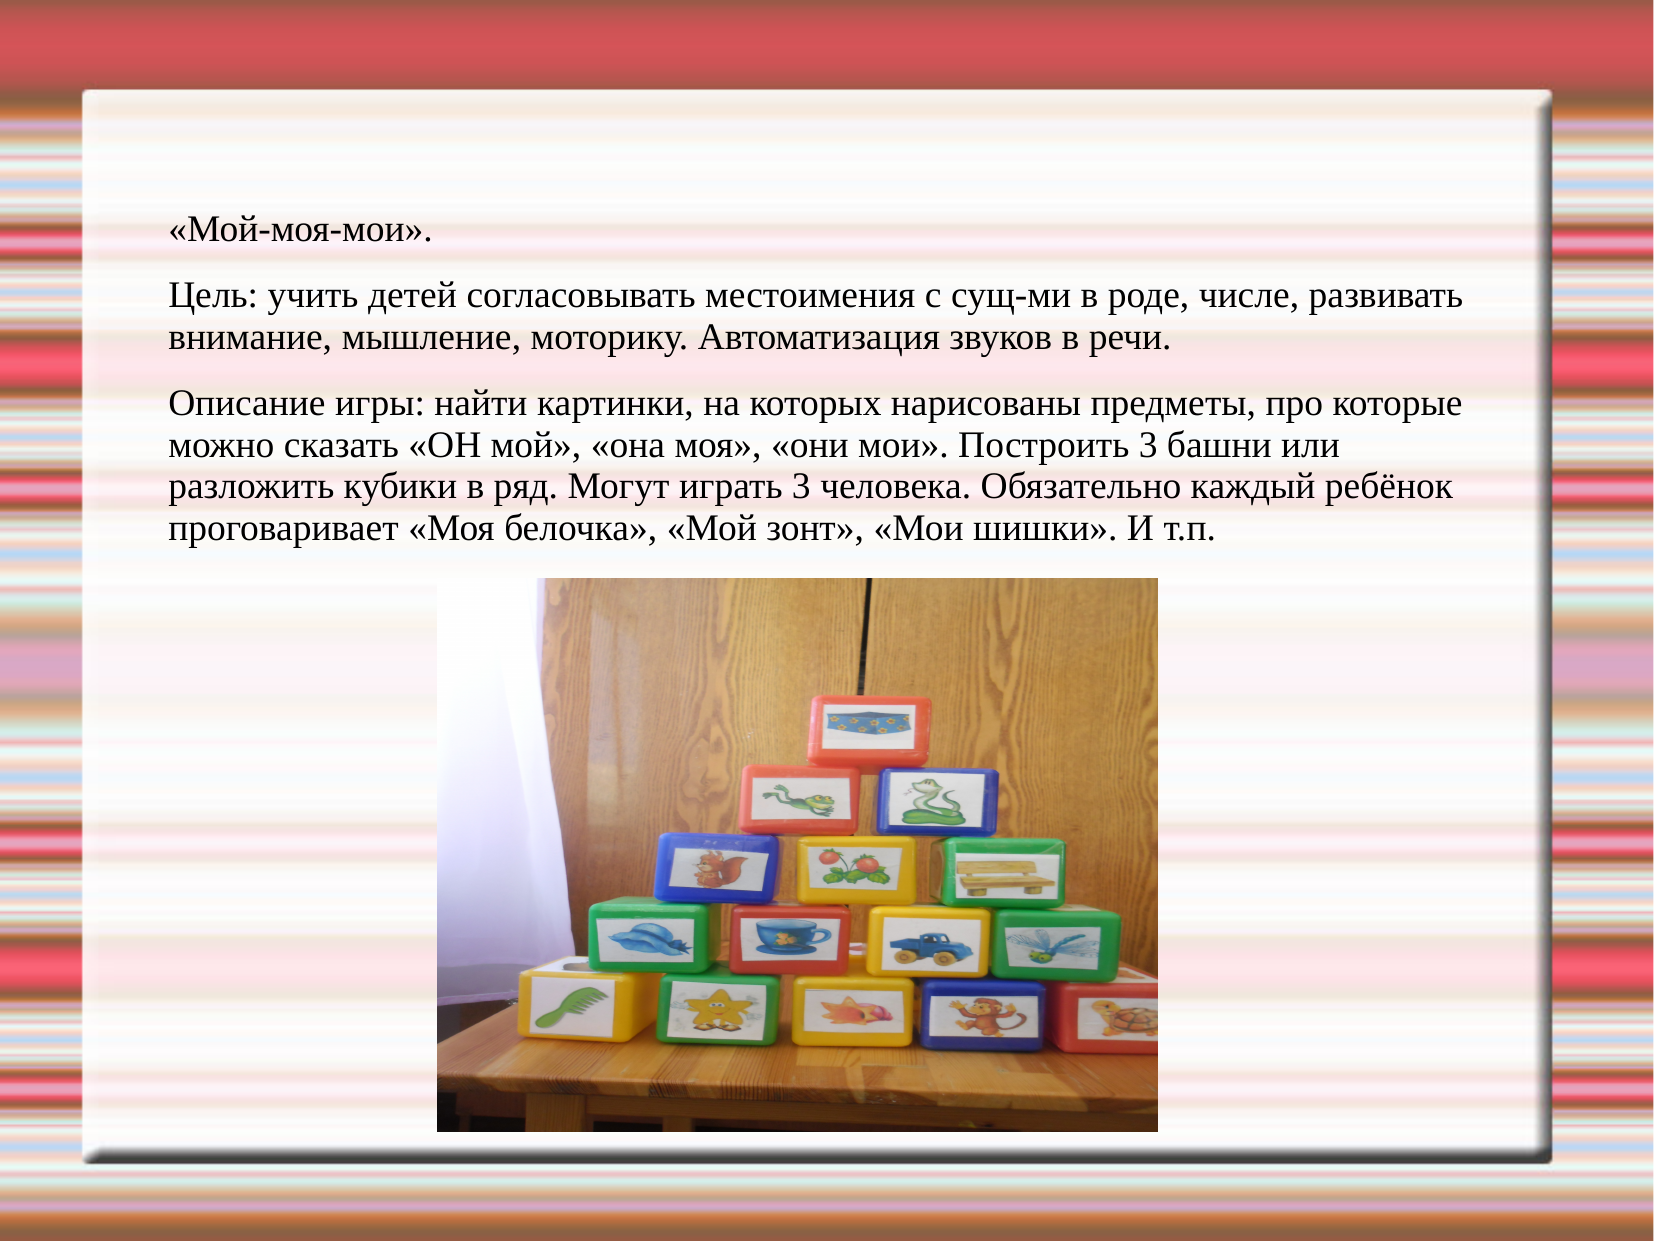

#
«Мой-моя-мои».
Цель: учить детей согласовывать местоимения с сущ-ми в роде, числе, развивать внимание, мышление, моторику. Автоматизация звуков в речи.
Описание игры: найти картинки, на которых нарисованы предметы, про которые можно сказать «ОН мой», «она моя», «они мои». Построить 3 башни или разложить кубики в ряд. Могут играть 3 человека. Обязательно каждый ребёнок проговаривает «Моя белочка», «Мой зонт», «Мои шишки». И т.п.